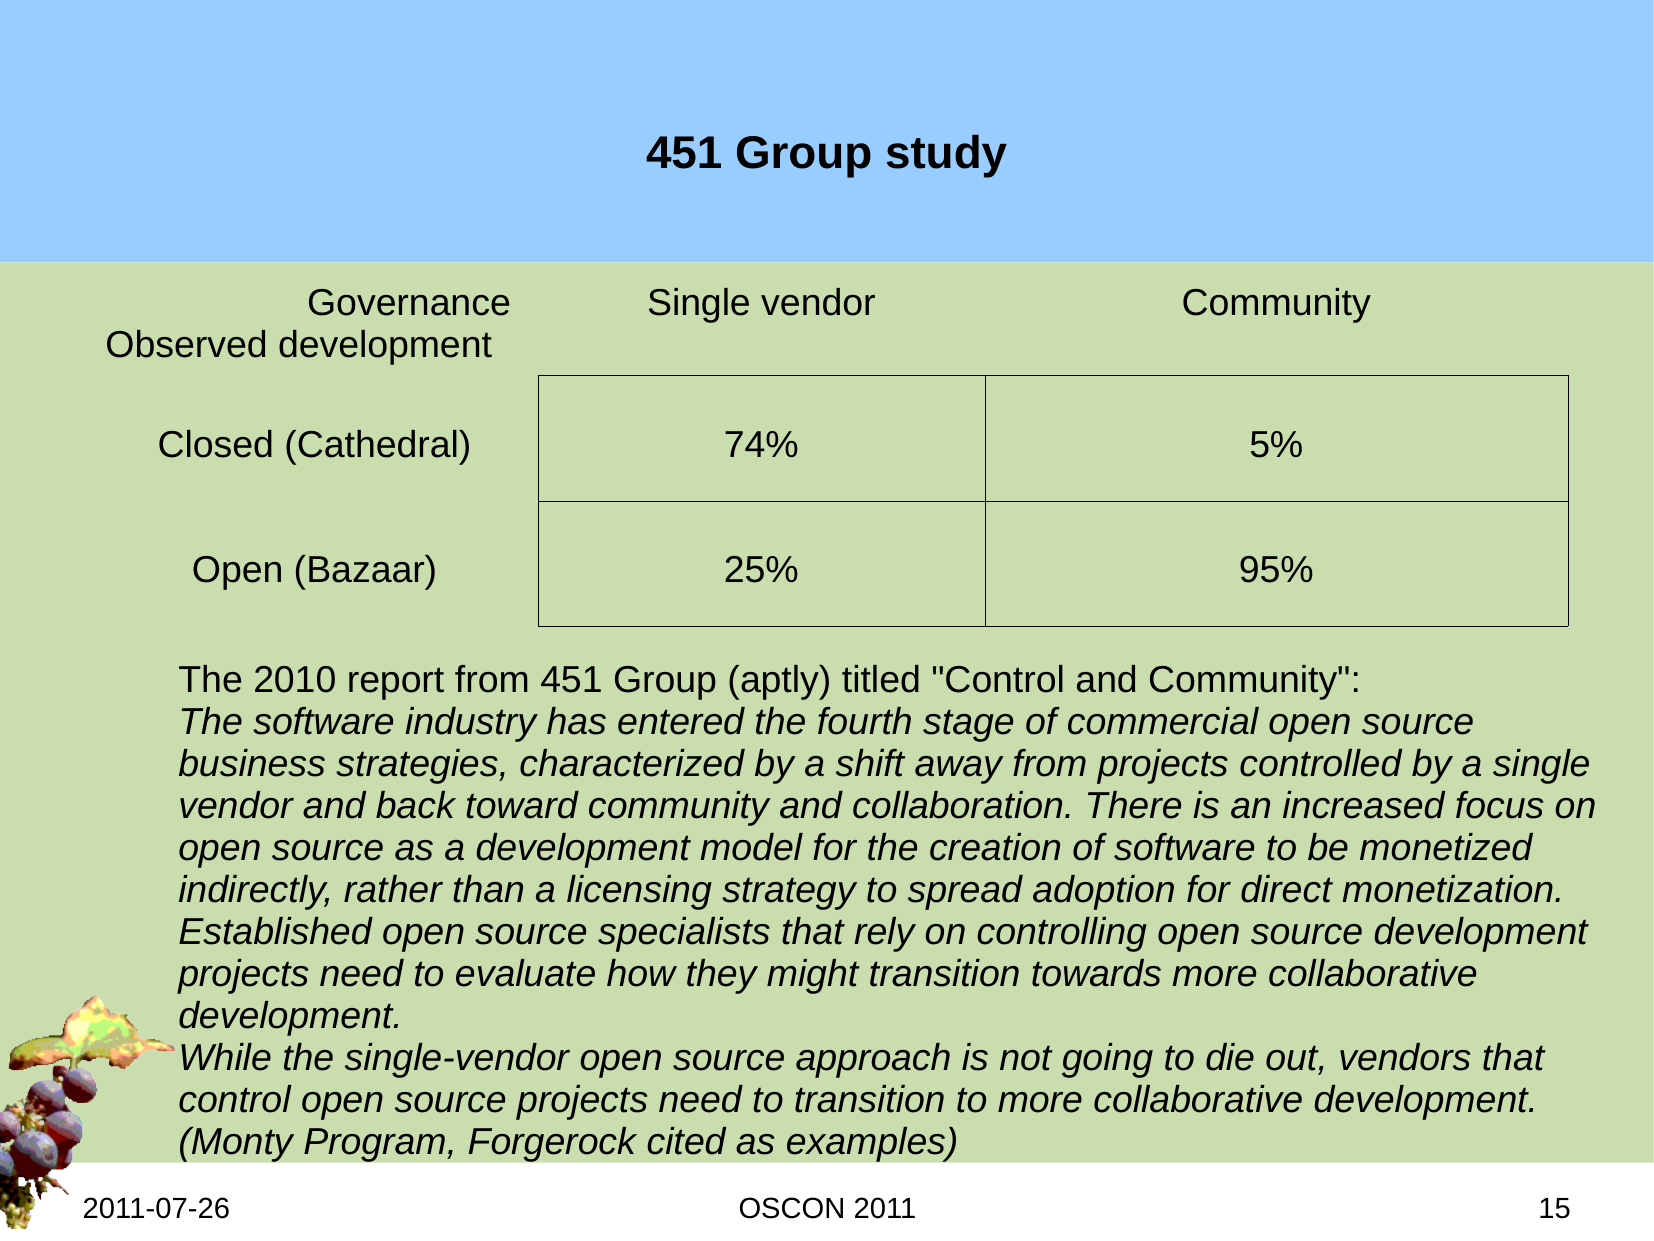

# 451 Group study
| Governance Observed development | Single vendor | Community |
| --- | --- | --- |
| Closed (Cathedral) | 74% | 5% |
| Open (Bazaar) | 25% | 95% |
The 2010 report from 451 Group (aptly) titled "Control and Community":
The software industry has entered the fourth stage of commercial open source business strategies, characterized by a shift away from projects controlled by a single vendor and back toward community and collaboration. There is an increased focus on open source as a development model for the creation of software to be monetized indirectly, rather than a licensing strategy to spread adoption for direct monetization. Established open source specialists that rely on controlling open source development projects need to evaluate how they might transition towards more collaborative development.
While the single-vendor open source approach is not going to die out, vendors that control open source projects need to transition to more collaborative development.
(Monty Program, Forgerock cited as examples)
2011-07-26
OSCON 2011
15